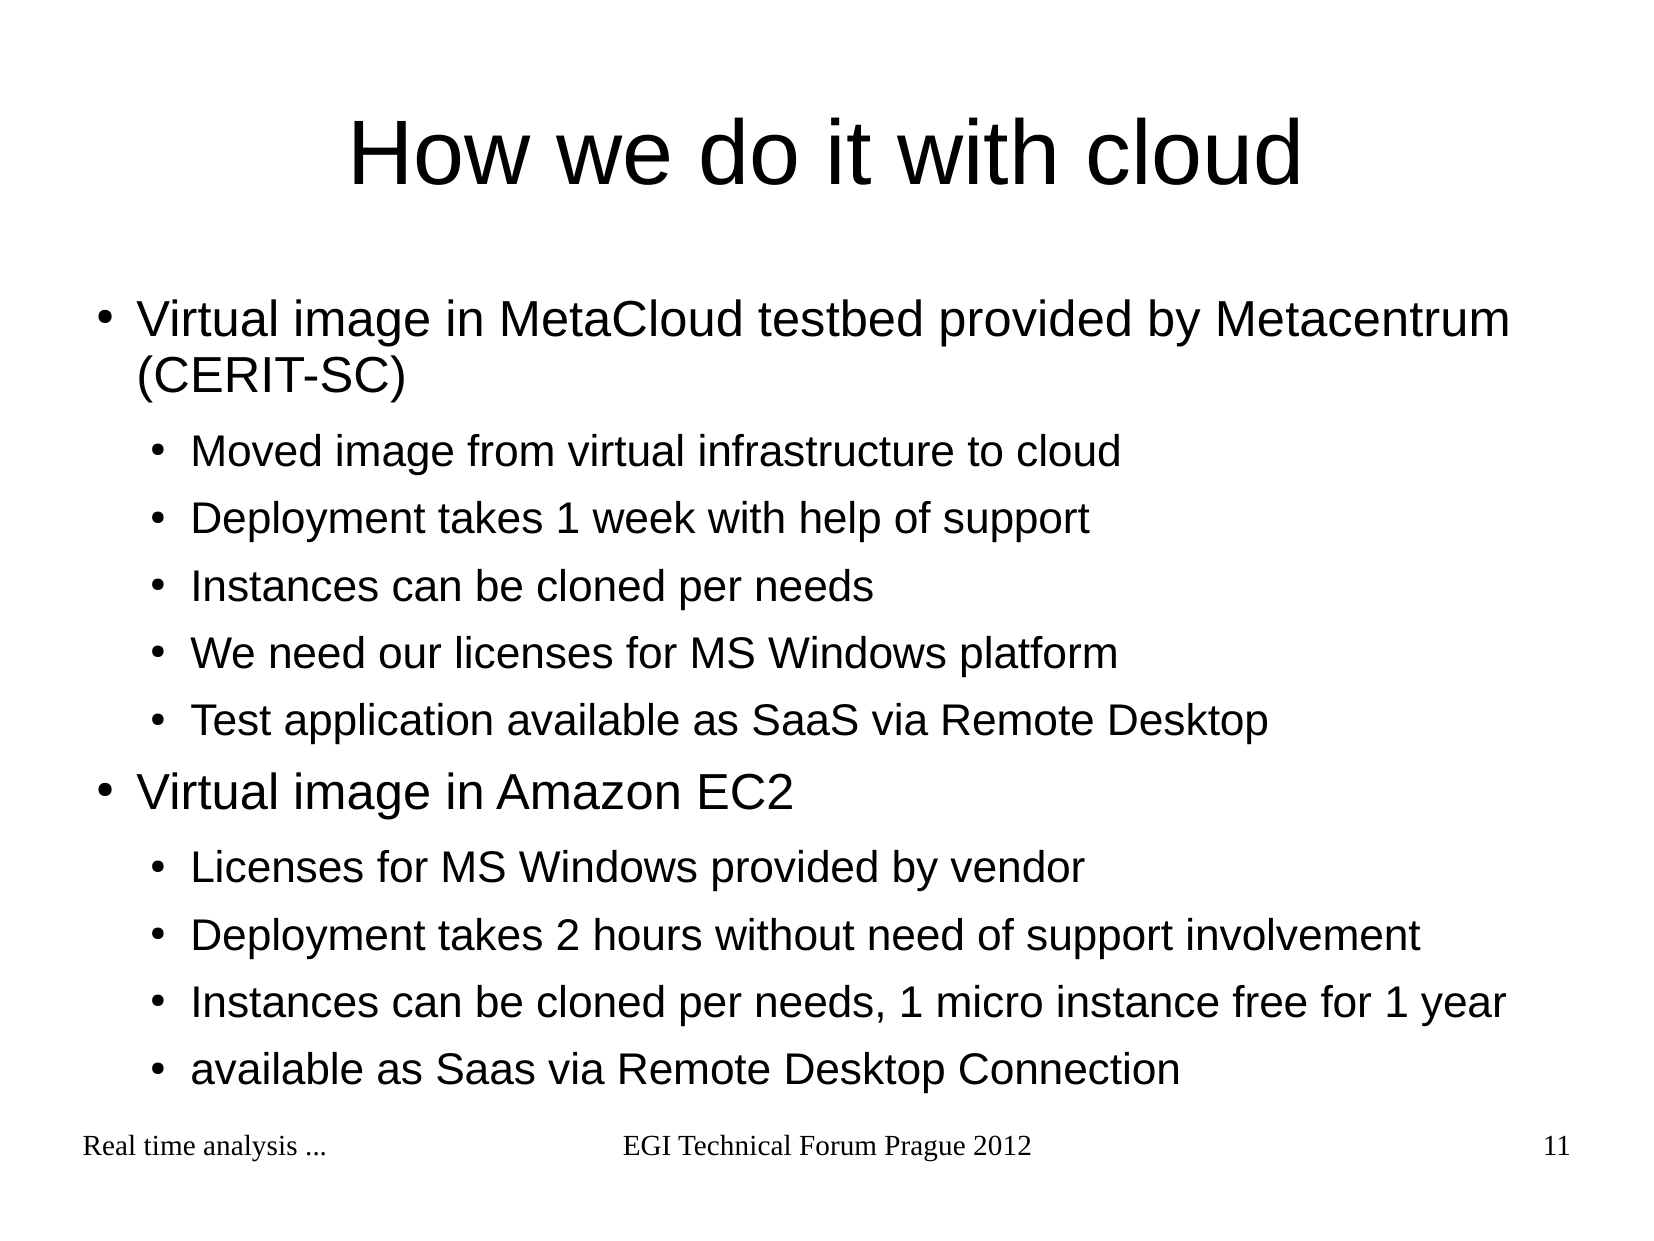

# How we do it with cloud
Virtual image in MetaCloud testbed provided by Metacentrum (CERIT-SC)
Moved image from virtual infrastructure to cloud
Deployment takes 1 week with help of support
Instances can be cloned per needs
We need our licenses for MS Windows platform
Test application available as SaaS via Remote Desktop
Virtual image in Amazon EC2
Licenses for MS Windows provided by vendor
Deployment takes 2 hours without need of support involvement
Instances can be cloned per needs, 1 micro instance free for 1 year
available as Saas via Remote Desktop Connection
Real time analysis ...
EGI Technical Forum Prague 2012
11